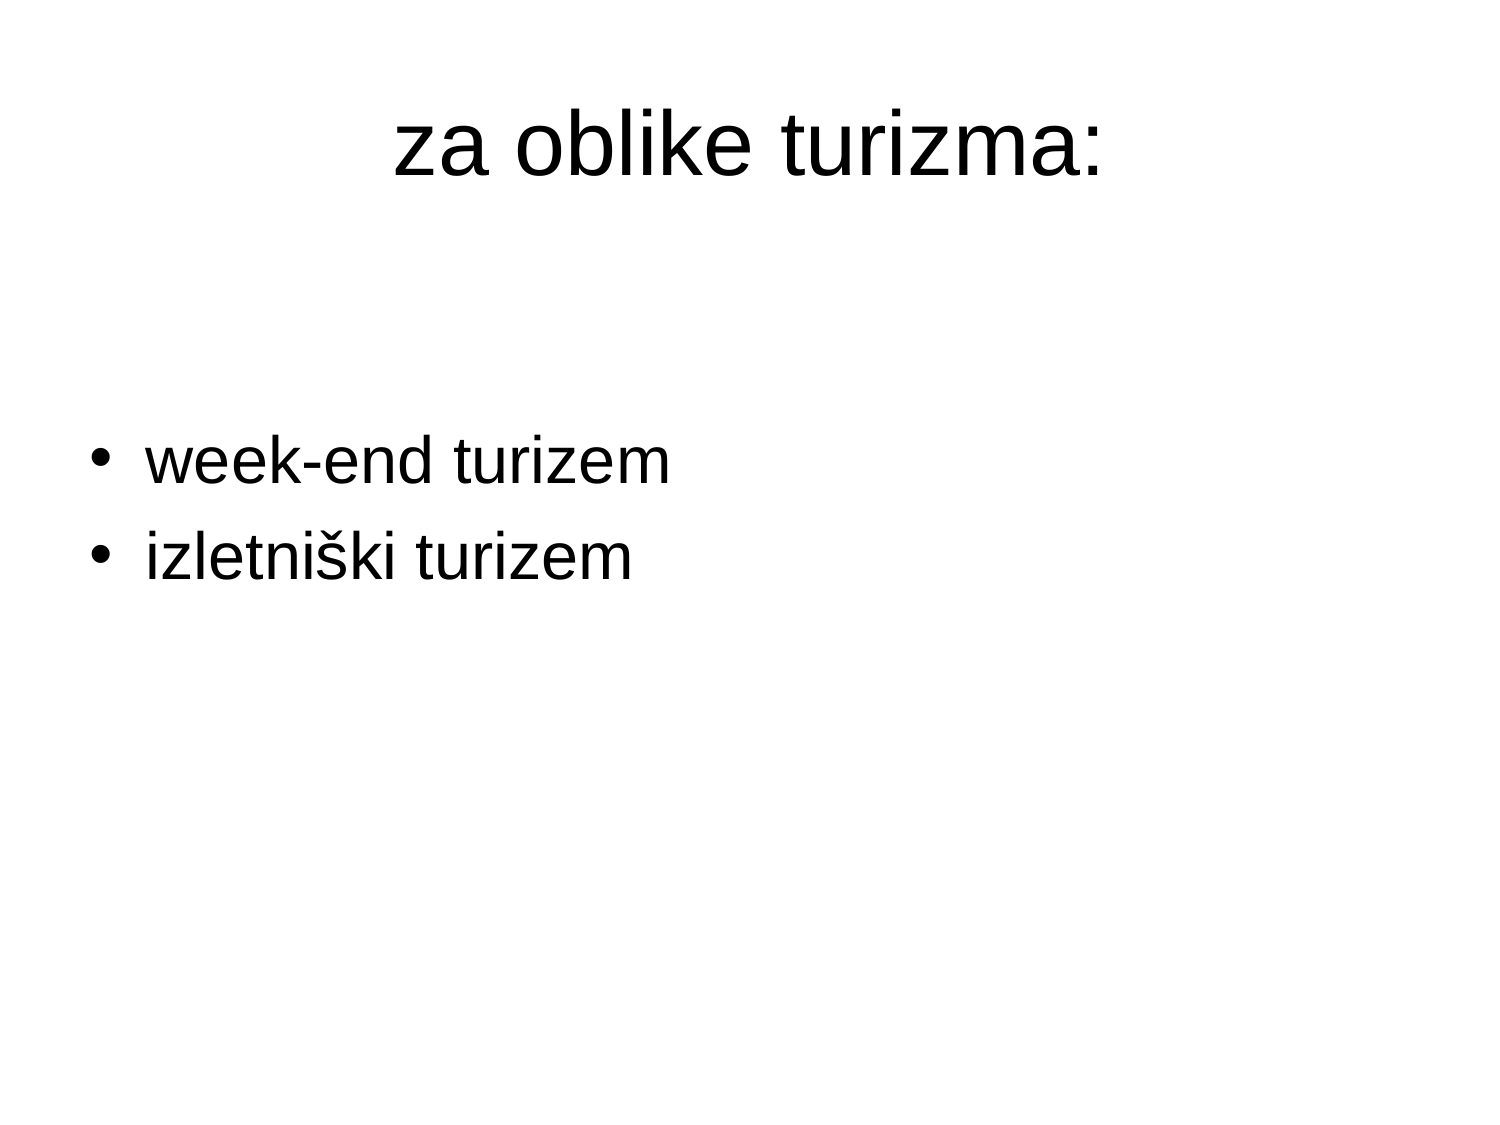

# za oblike turizma:
week-end turizem
izletniški turizem